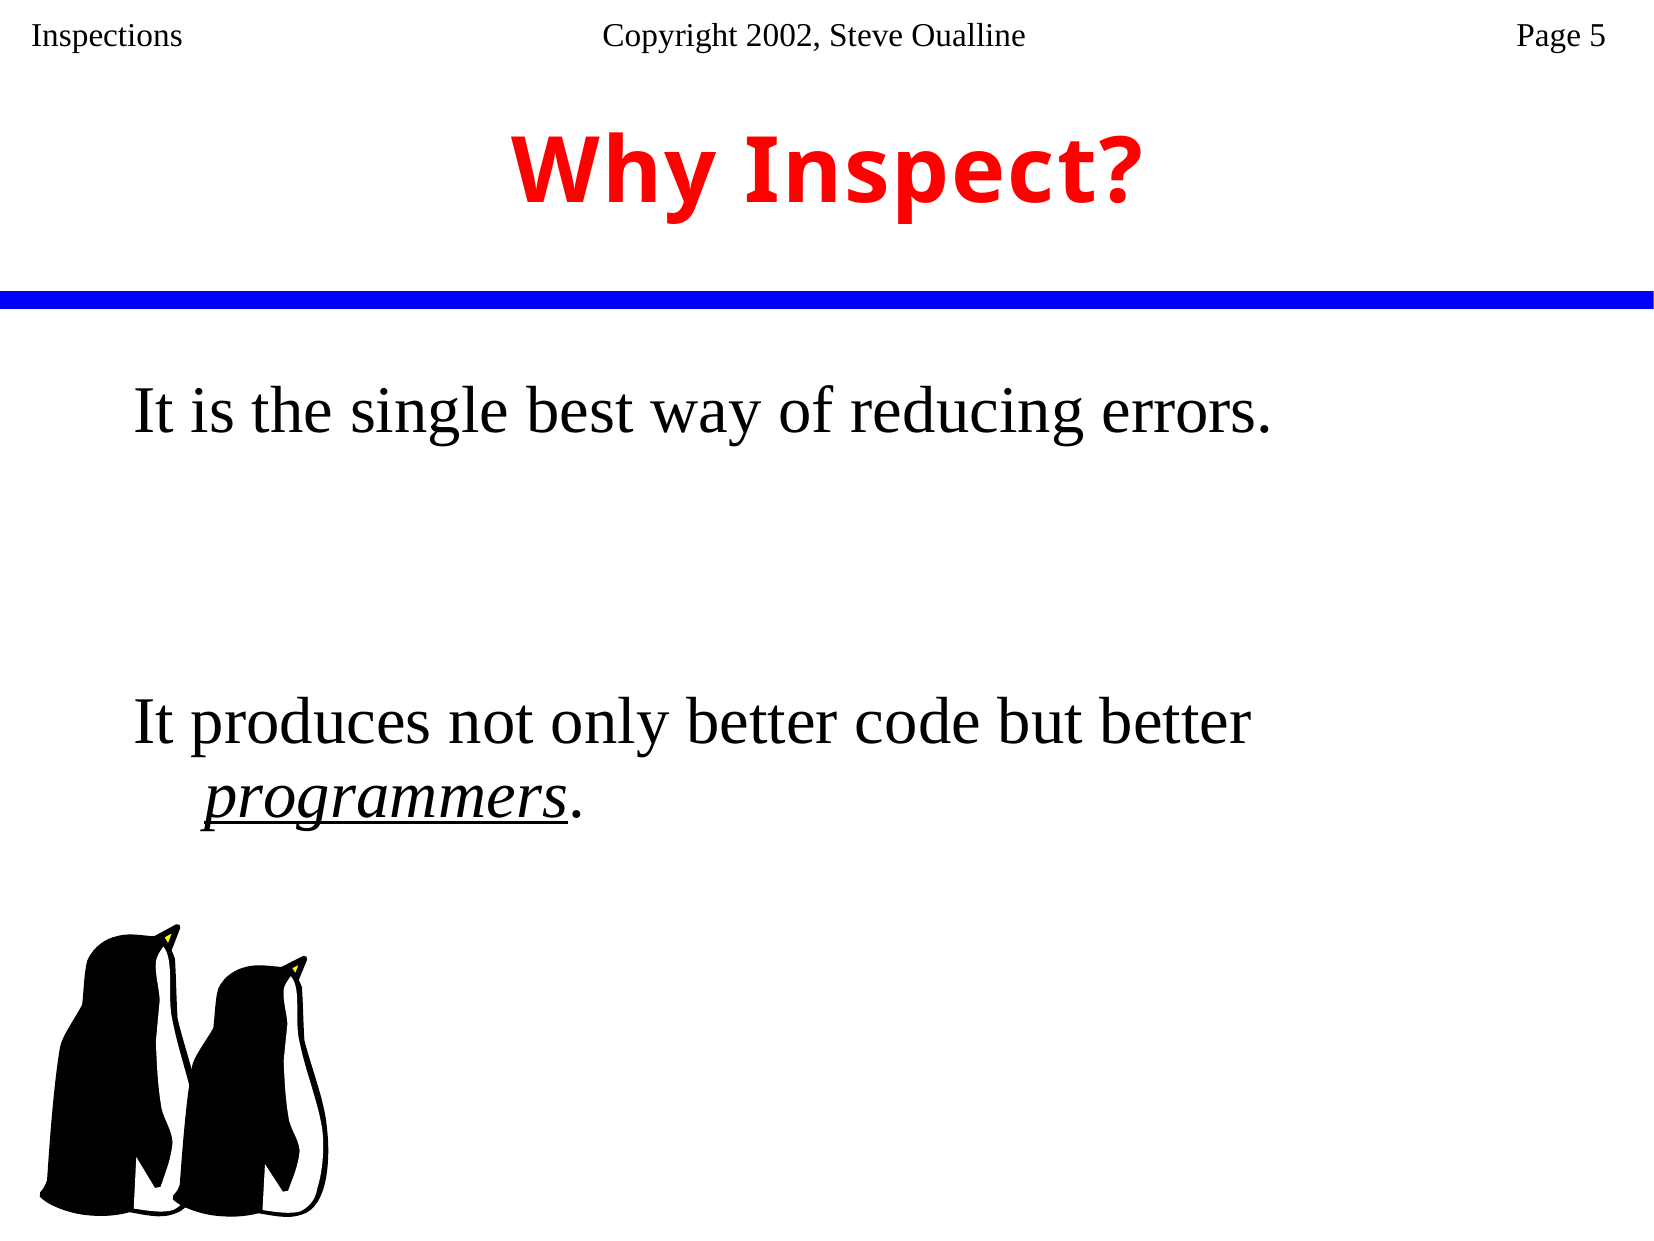

# Why Inspect?
It is the single best way of reducing errors.
It produces not only better code but better programmers.